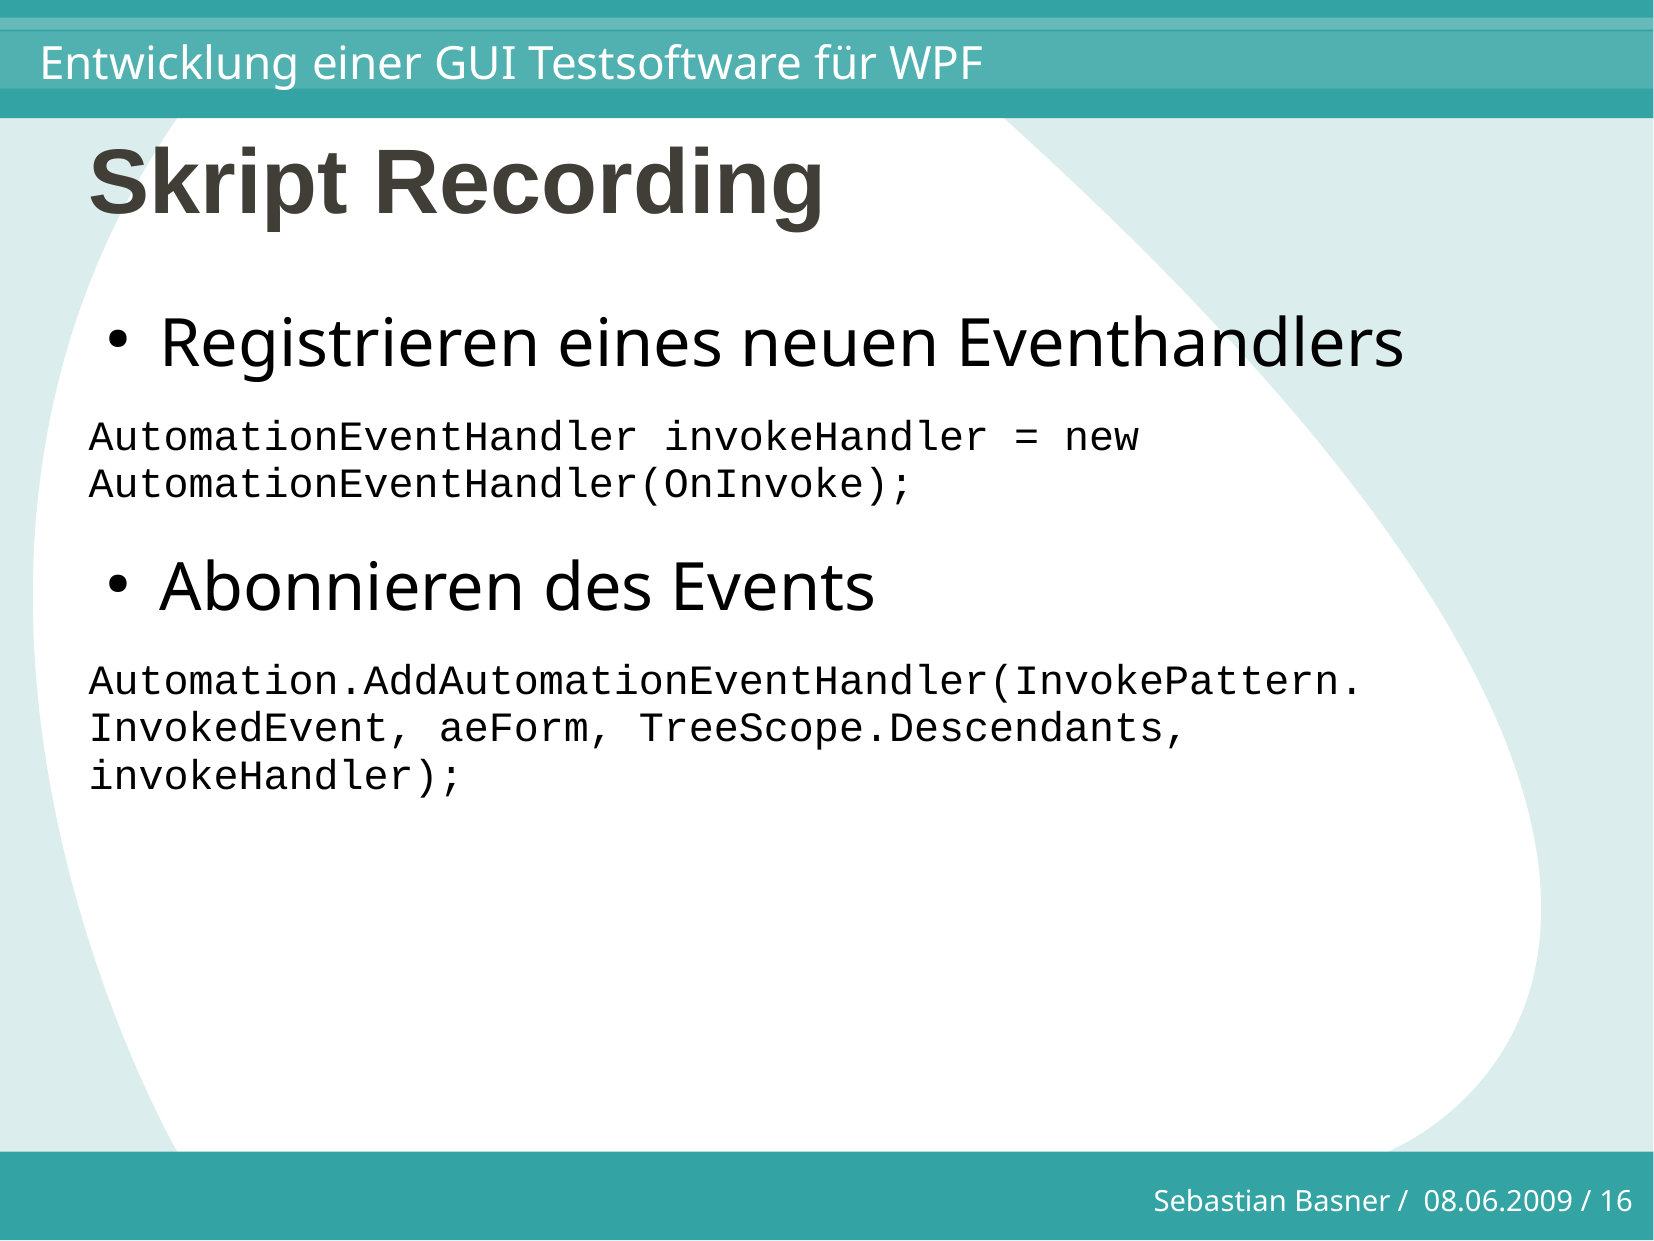

# Skript Recording
Registrieren eines neuen Eventhandlers
AutomationEventHandler invokeHandler = new AutomationEventHandler(OnInvoke);
Abonnieren des Events
Automation.AddAutomationEventHandler(InvokePattern. InvokedEvent, aeForm, TreeScope.Descendants, invokeHandler);